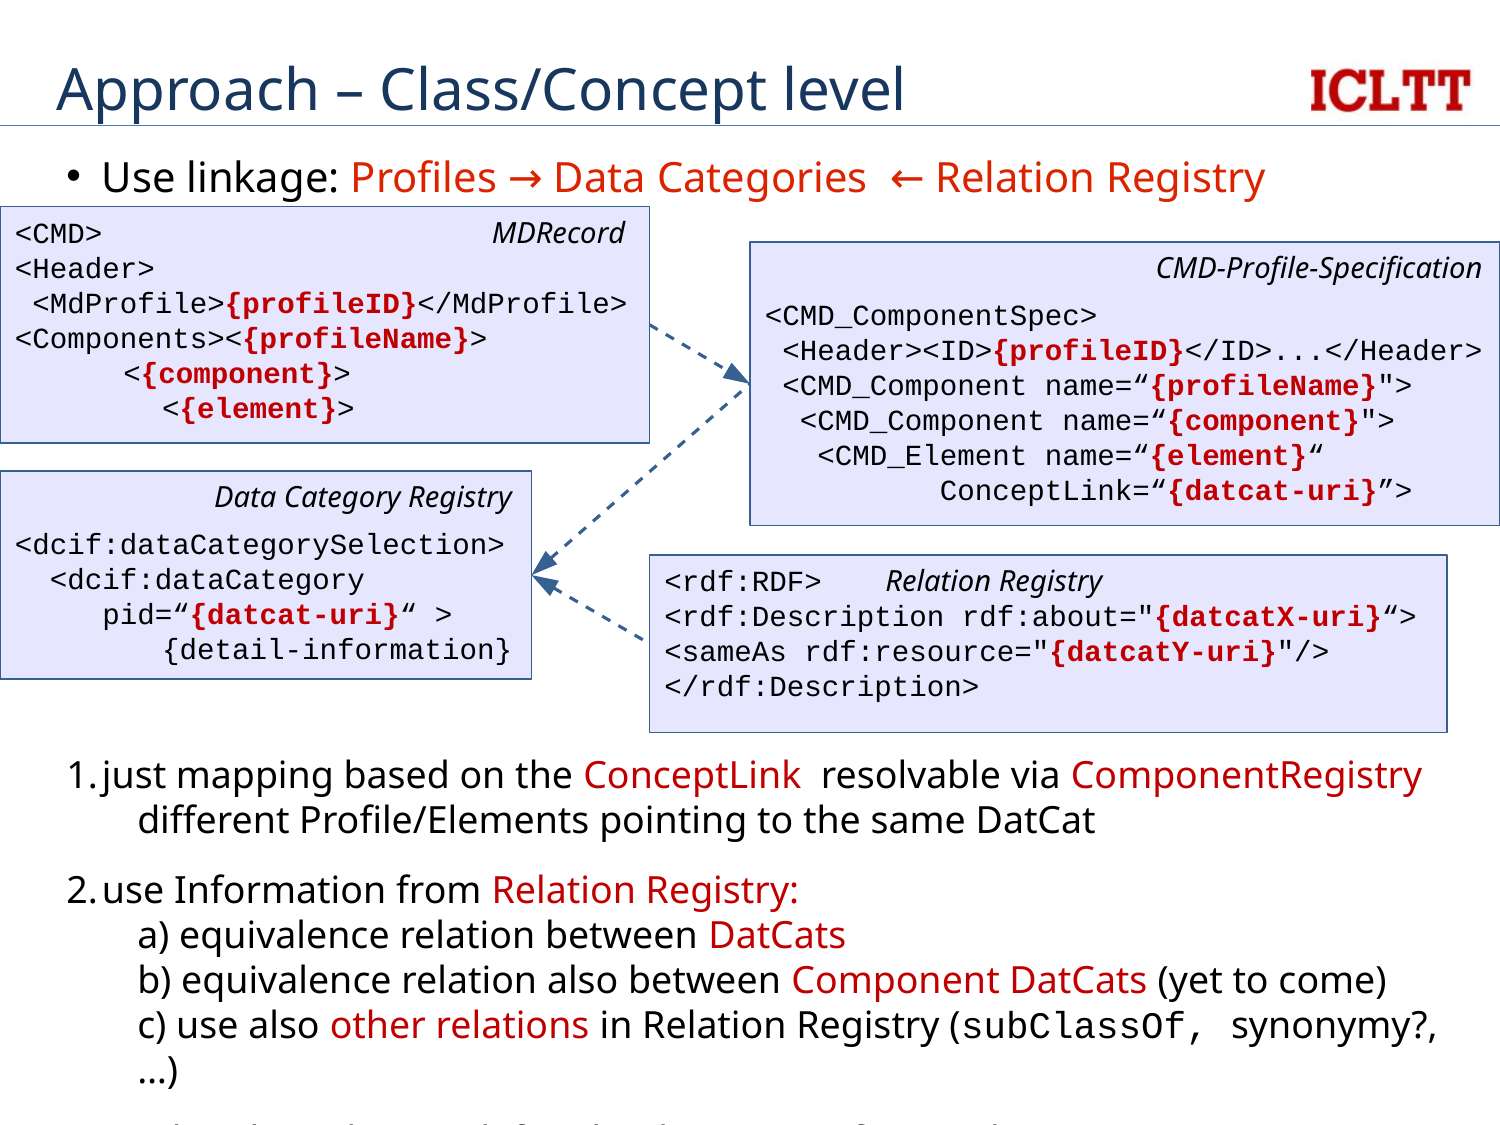

# Approach – Class/Concept level
Use linkage: Profiles → Data Categories ← Relation Registry
just mapping based on the ConceptLink resolvable via ComponentRegistry
different Profile/Elements pointing to the same DatCat
use Information from Relation Registry:
a) equivalence relation between DatCats
b) equivalence relation also between Component DatCats (yet to come)
c) use also other relations in Relation Registry (subClassOf, synonymy?, …)
Apply selected (user-defined) relation-sets from Relation Registry
<CMD>					 MDRecord
<Header>
 <MdProfile>{profileID}</MdProfile>
<Components><{profileName}>
	 <{component}>
		<{element}>
					 CMD-Profile-Specification
<CMD_ComponentSpec>
 <Header><ID>{profileID}</ID>...</Header>
 <CMD_Component name=“{profileName}">
 <CMD_Component name=“{component}">
 <CMD_Element name=“{element}“
 ConceptLink=“{datcat-uri}”>
Data Category Registry
<dcif:dataCategorySelection>
 <dcif:dataCategory
 pid=“{datcat-uri}“ >
		{detail-information}
<rdf:RDF>	Relation Registry
<rdf:Description rdf:about="{datcatX-uri}“>
<sameAs rdf:resource="{datcatY-uri}"/>
</rdf:Description>